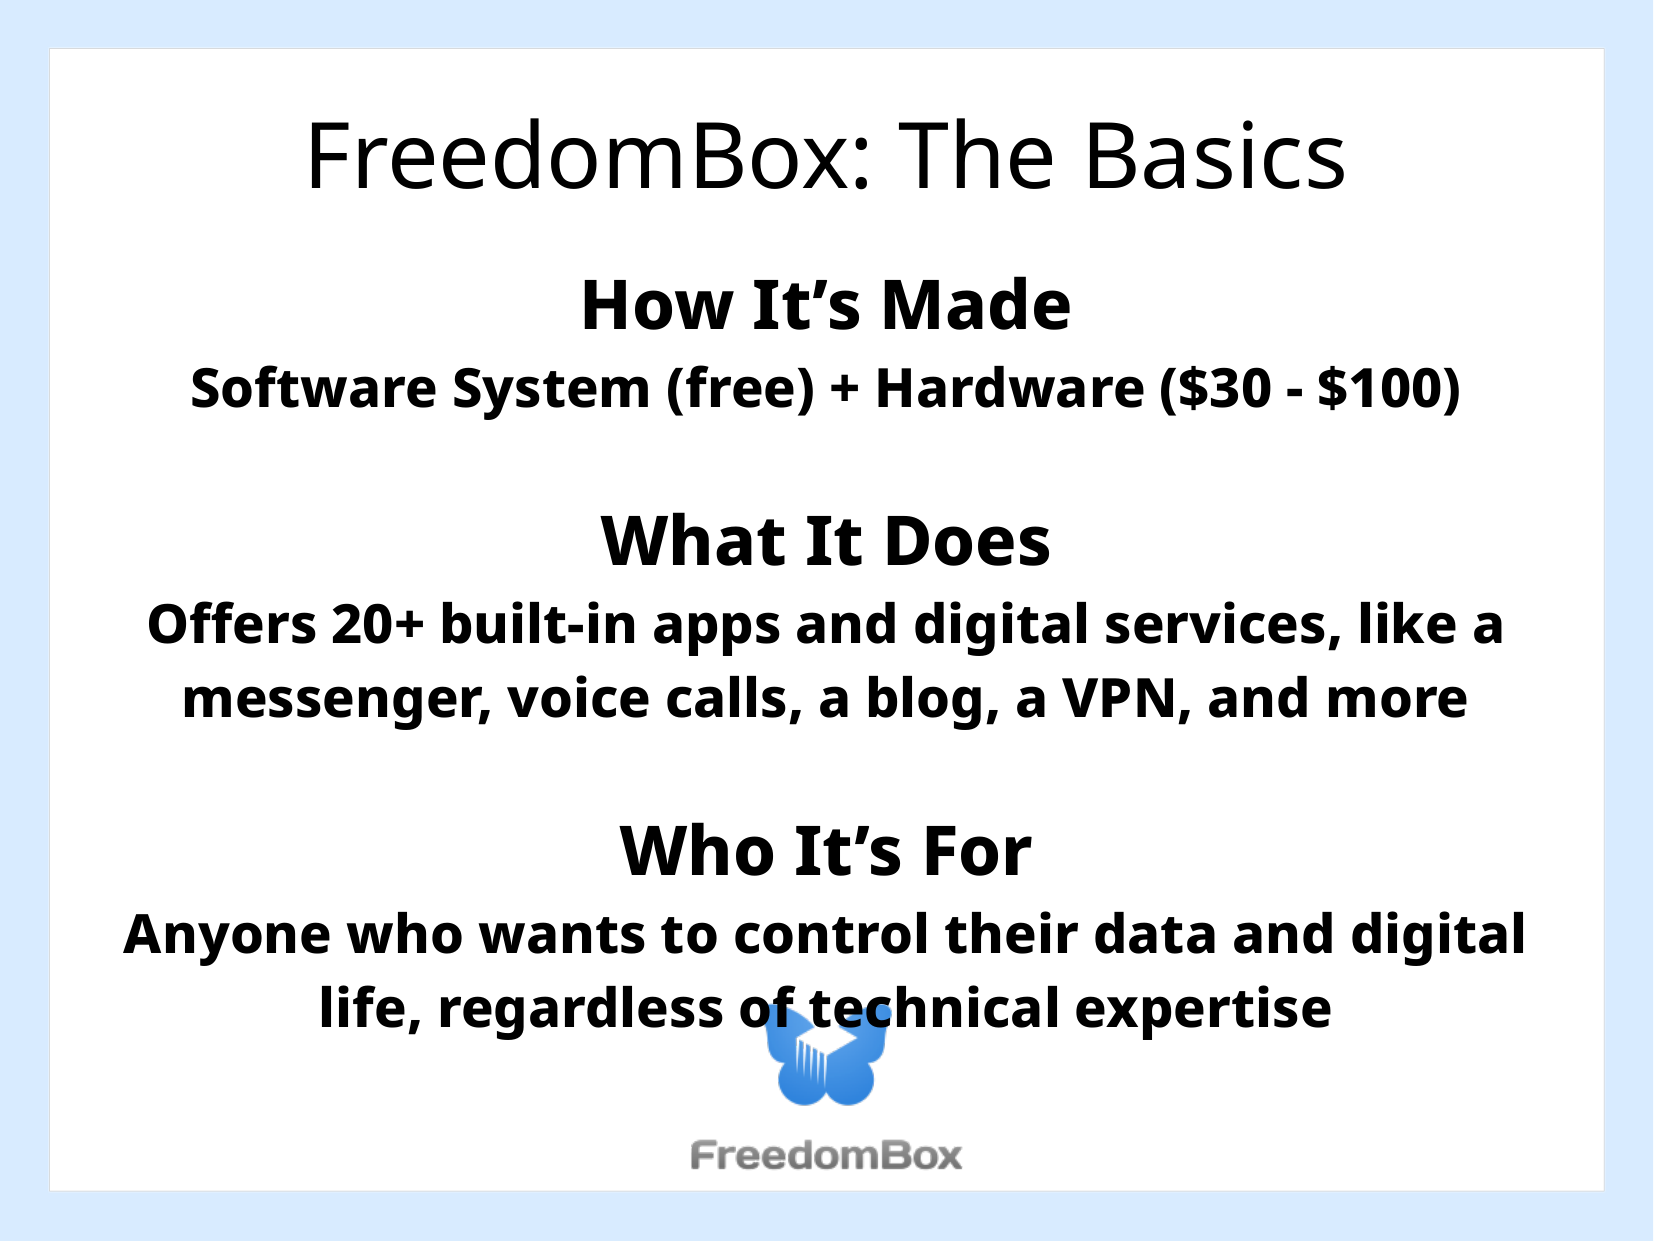

# FreedomBox: The Basics
How It’s Made
Software System (free) + Hardware ($30 - $100)
What It Does
Offers 20+ built-in apps and digital services, like a messenger, voice calls, a blog, a VPN, and more
Who It’s For
Anyone who wants to control their data and digital life, regardless of technical expertise